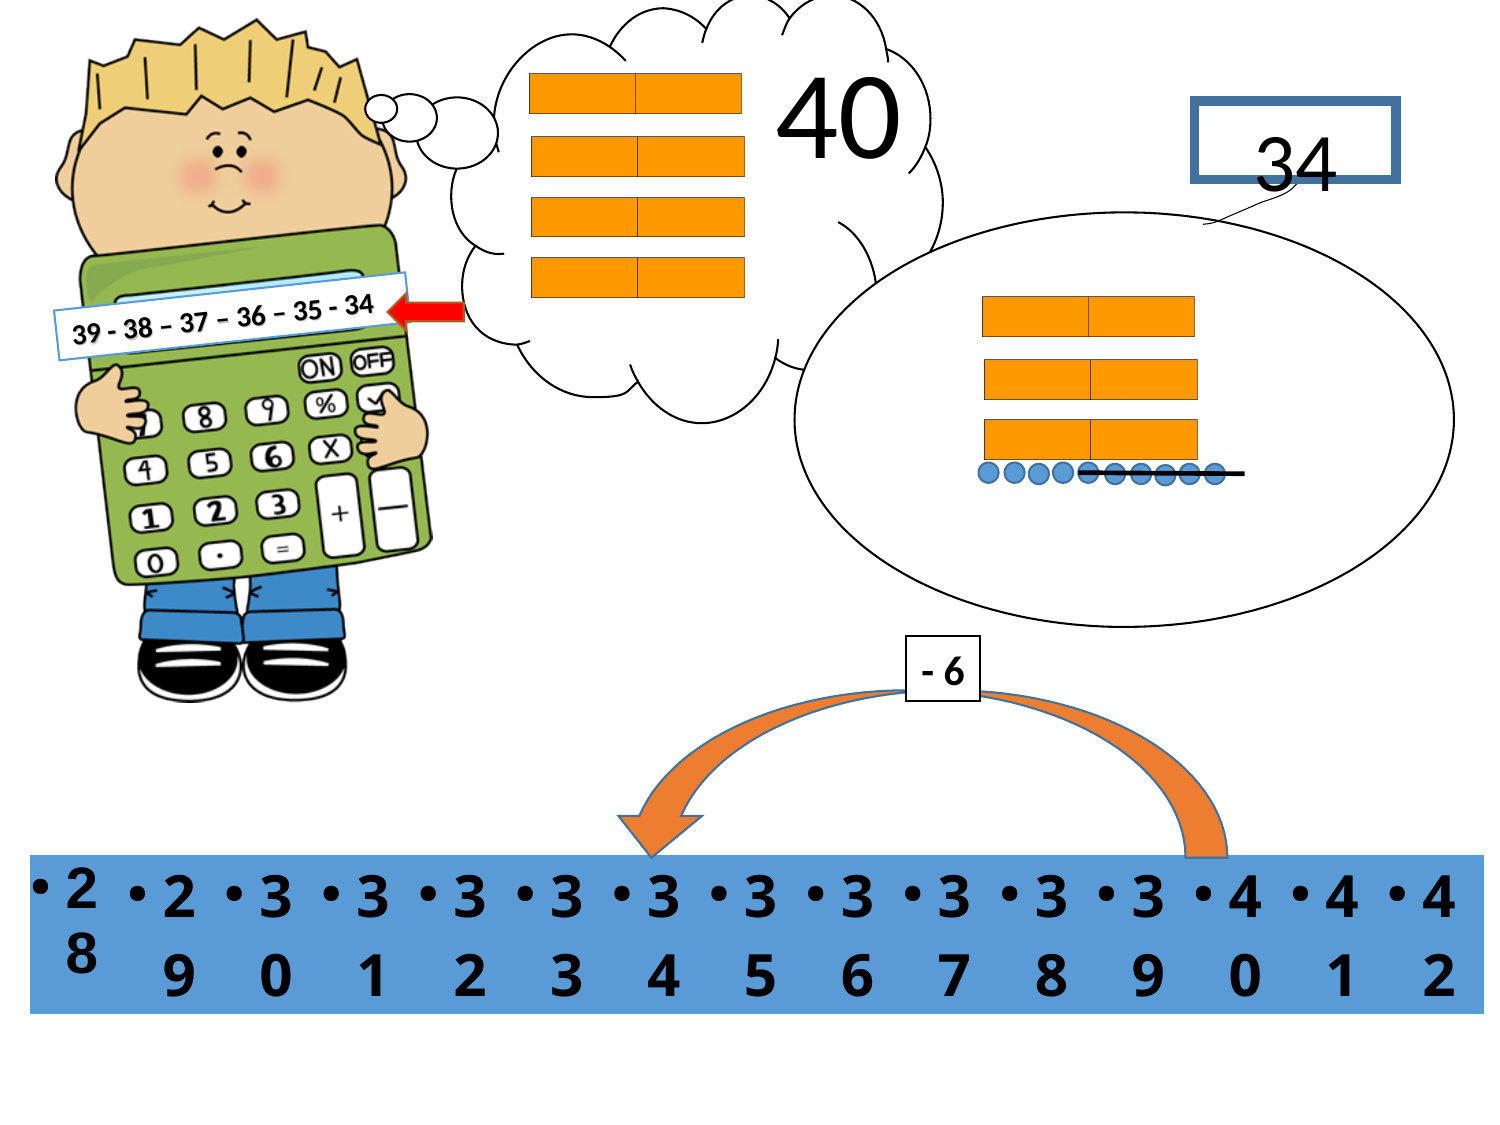

40
34
39 - 38 – 37 – 36 – 35 - 34
- 6
| 28 | 29 | 30 | 31 | 32 | 33 | 34 | 35 | 36 | 37 | 38 | 39 | 40 | 41 | 42 |
| --- | --- | --- | --- | --- | --- | --- | --- | --- | --- | --- | --- | --- | --- | --- |